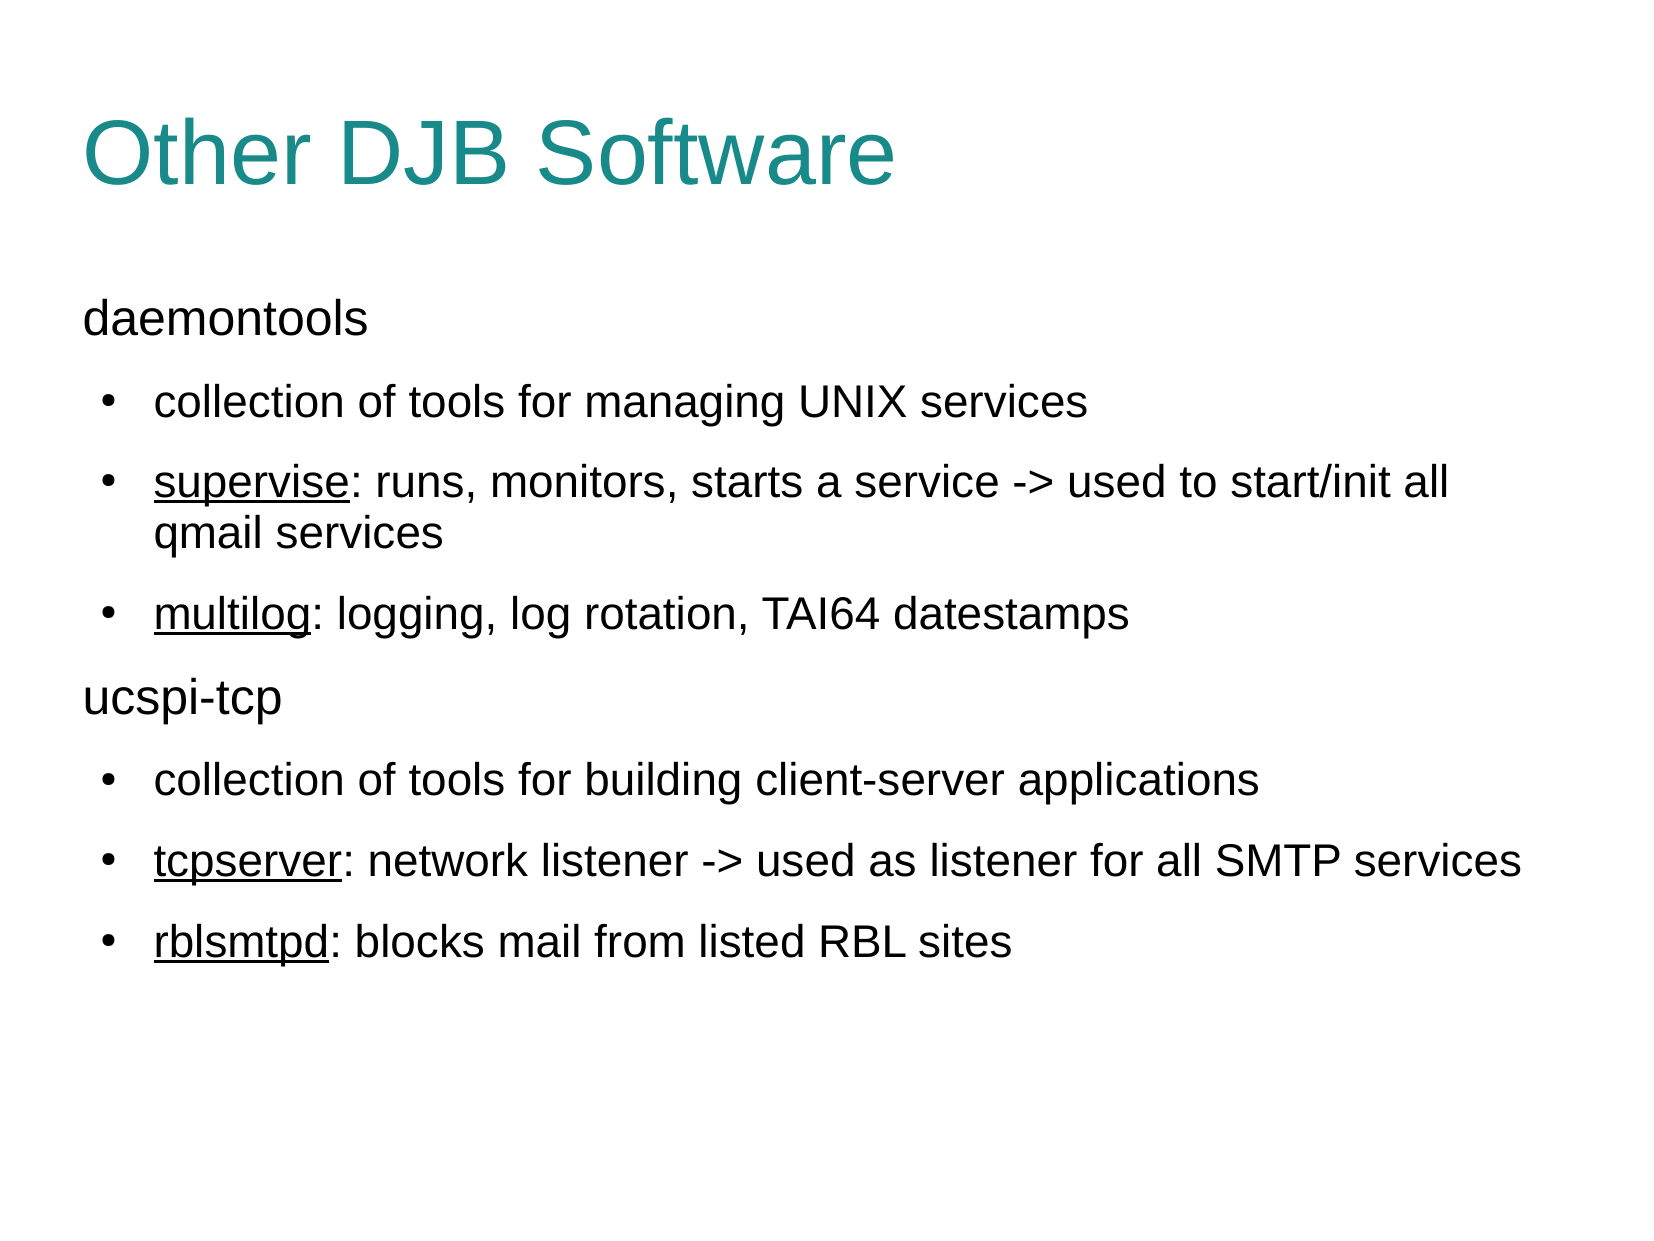

# Other DJB Software
daemontools
collection of tools for managing UNIX services
supervise: runs, monitors, starts a service -> used to start/init all qmail services
multilog: logging, log rotation, TAI64 datestamps
ucspi-tcp
collection of tools for building client-server applications
tcpserver: network listener -> used as listener for all SMTP services
rblsmtpd: blocks mail from listed RBL sites